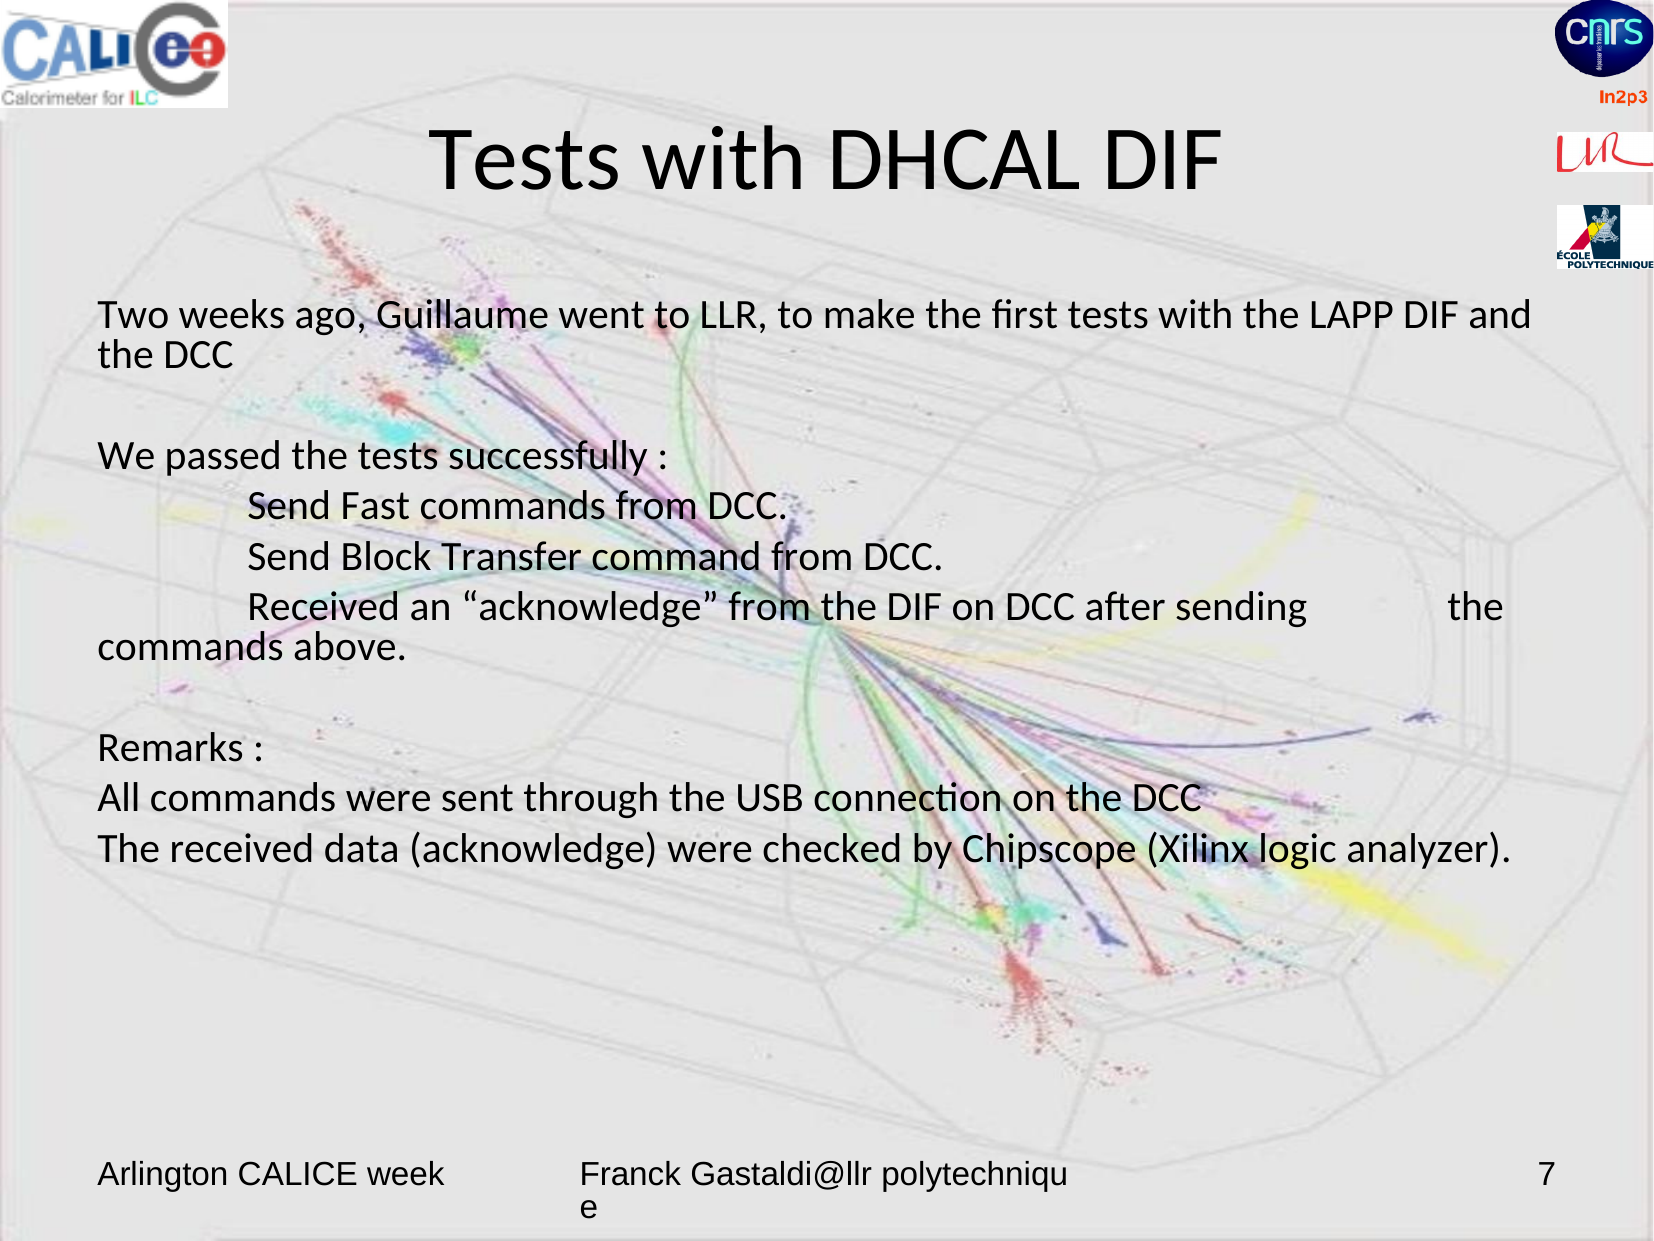

# Tests with DHCAL DIF
Two weeks ago, Guillaume went to LLR, to make the first tests with the LAPP DIF and the DCC
We passed the tests successfully :
	Send Fast commands from DCC.
	Send Block Transfer command from DCC.
	Received an “acknowledge” from the DIF on DCC after sending 	the commands above.
Remarks :
All commands were sent through the USB connection on the DCC
The received data (acknowledge) were checked by Chipscope (Xilinx logic analyzer).
Arlington CALICE week
Franck Gastaldi@llr polytechnique
7